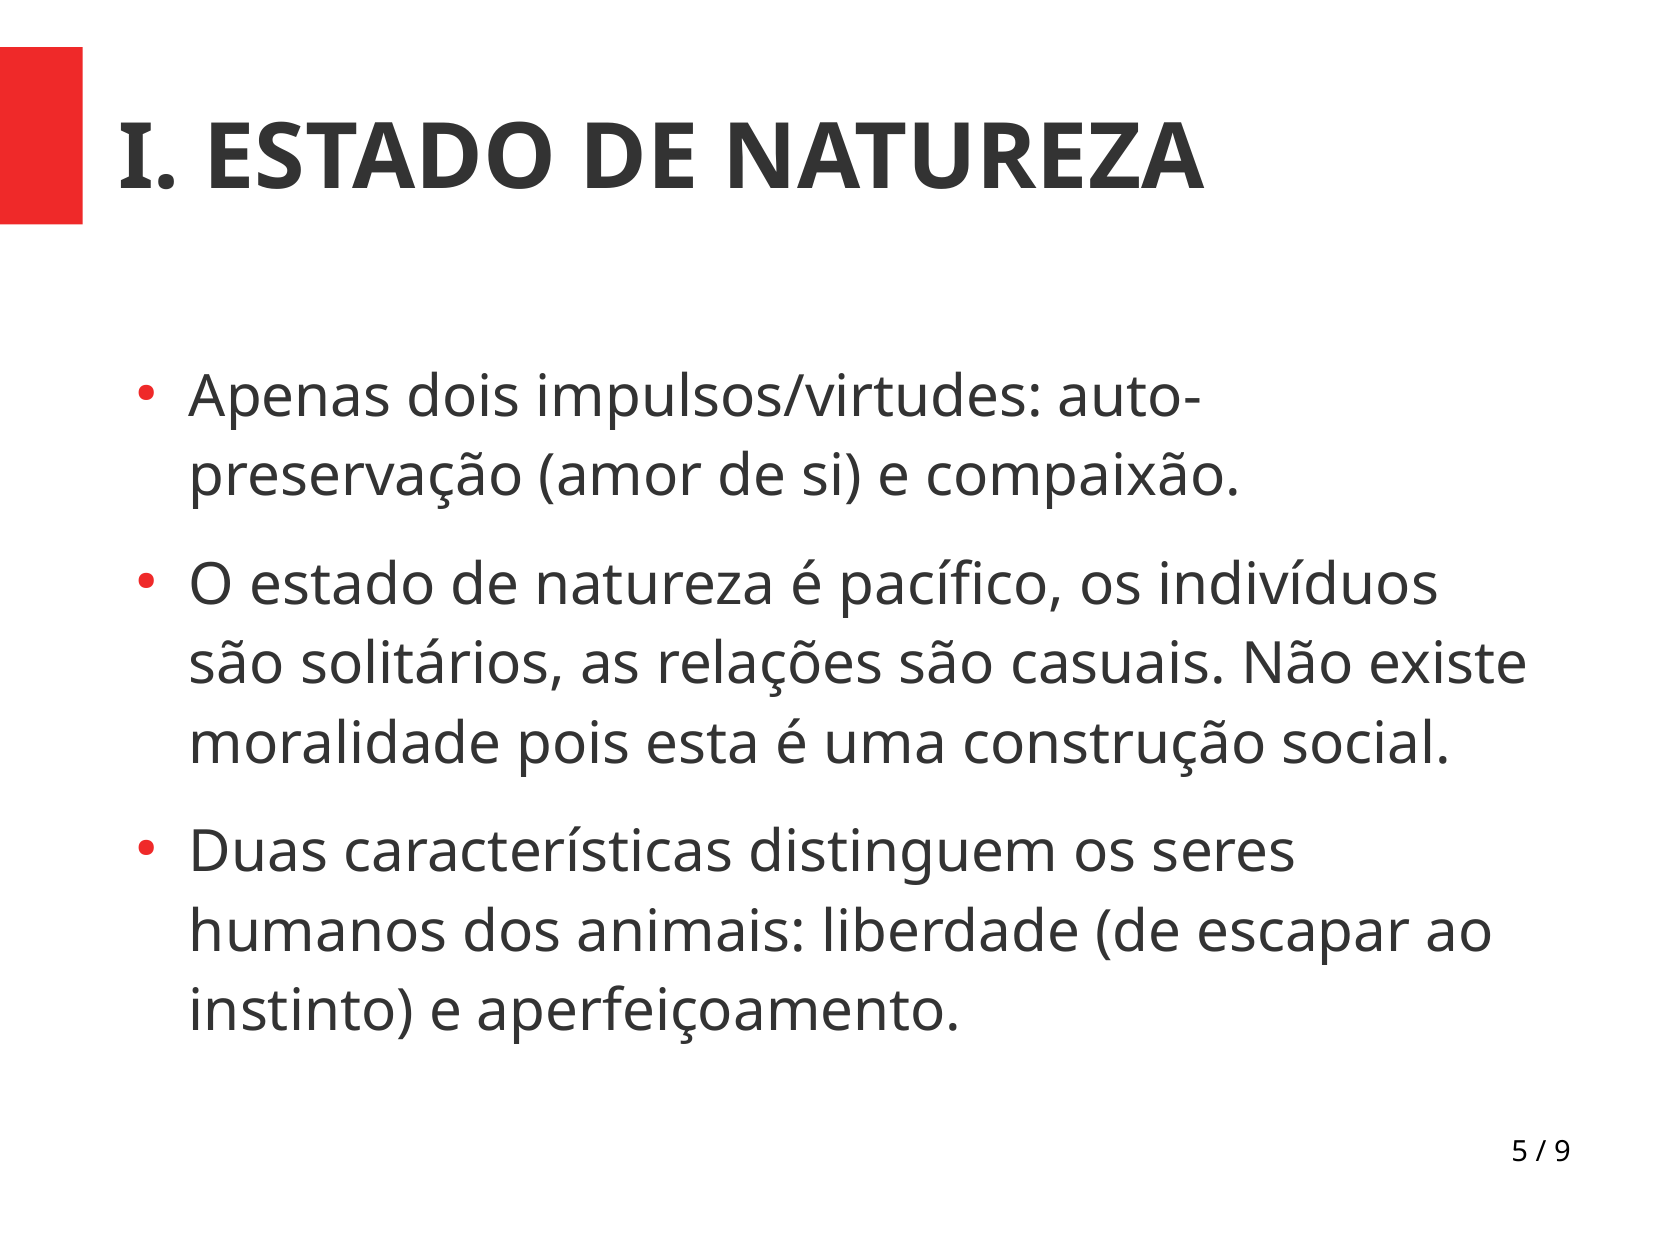

# I. ESTADO DE NATUREZA
Apenas dois impulsos/virtudes: auto-preservação (amor de si) e compaixão.
O estado de natureza é pacífico, os indivíduos são solitários, as relações são casuais. Não existe moralidade pois esta é uma construção social.
Duas características distinguem os seres humanos dos animais: liberdade (de escapar ao instinto) e aperfeiçoamento.
5